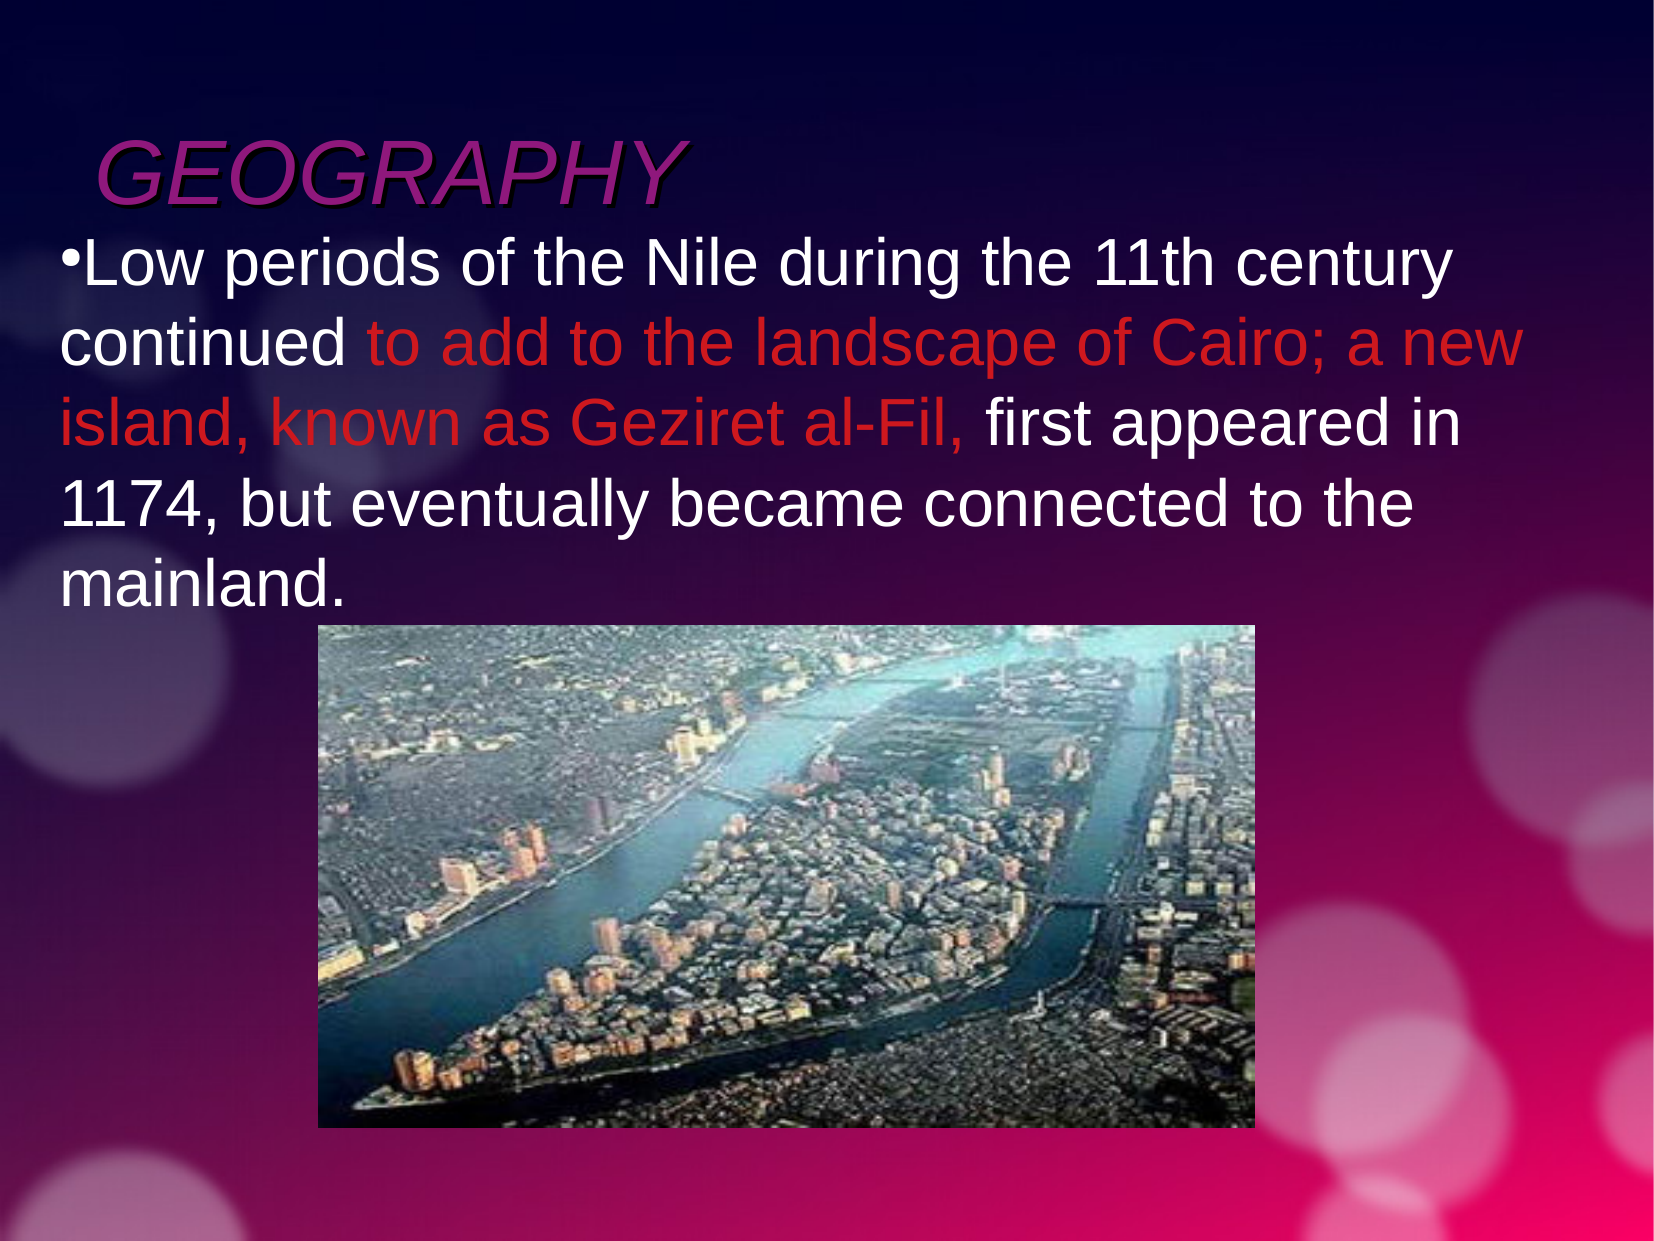

# GEOGRAPHY
Low periods of the Nile during the 11th century continued to add to the landscape of Cairo; a new island, known as Geziret al-Fil, first appeared in 1174, but eventually became connected to the mainland.